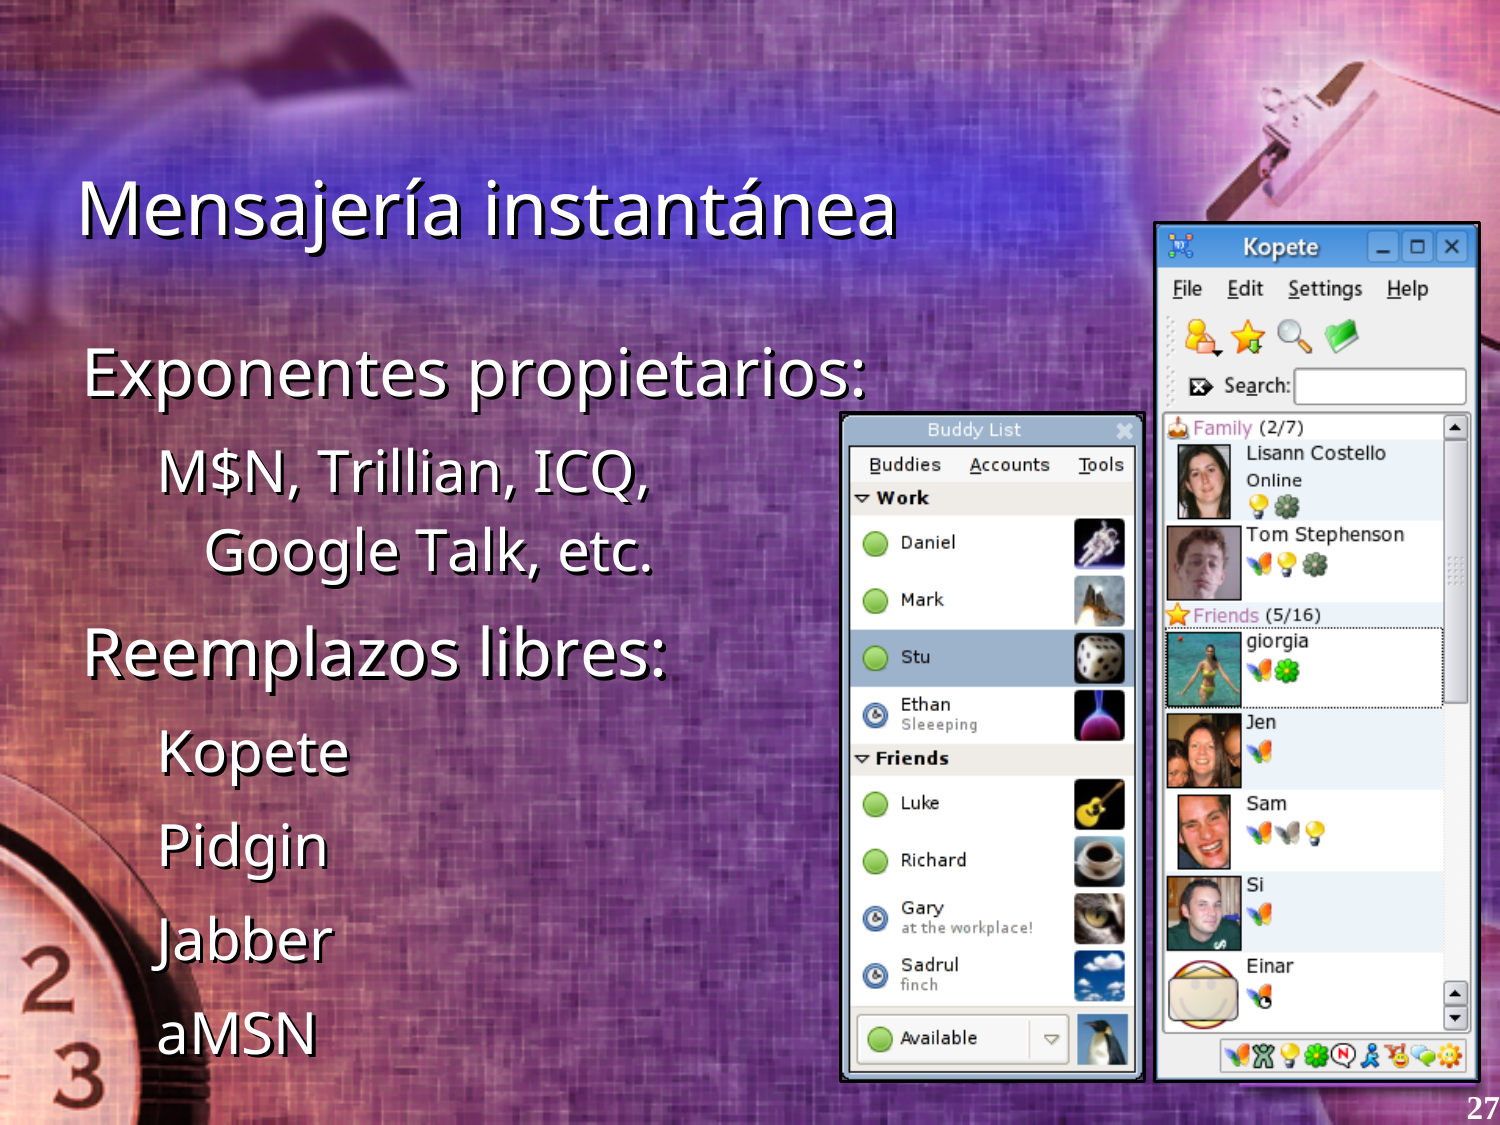

# Mensajería instantánea
Exponentes propietarios:
M$N, Trillian, ICQ,
Google Talk, etc.
Reemplazos libres:
Kopete
Pidgin
Jabber
aMSN
27